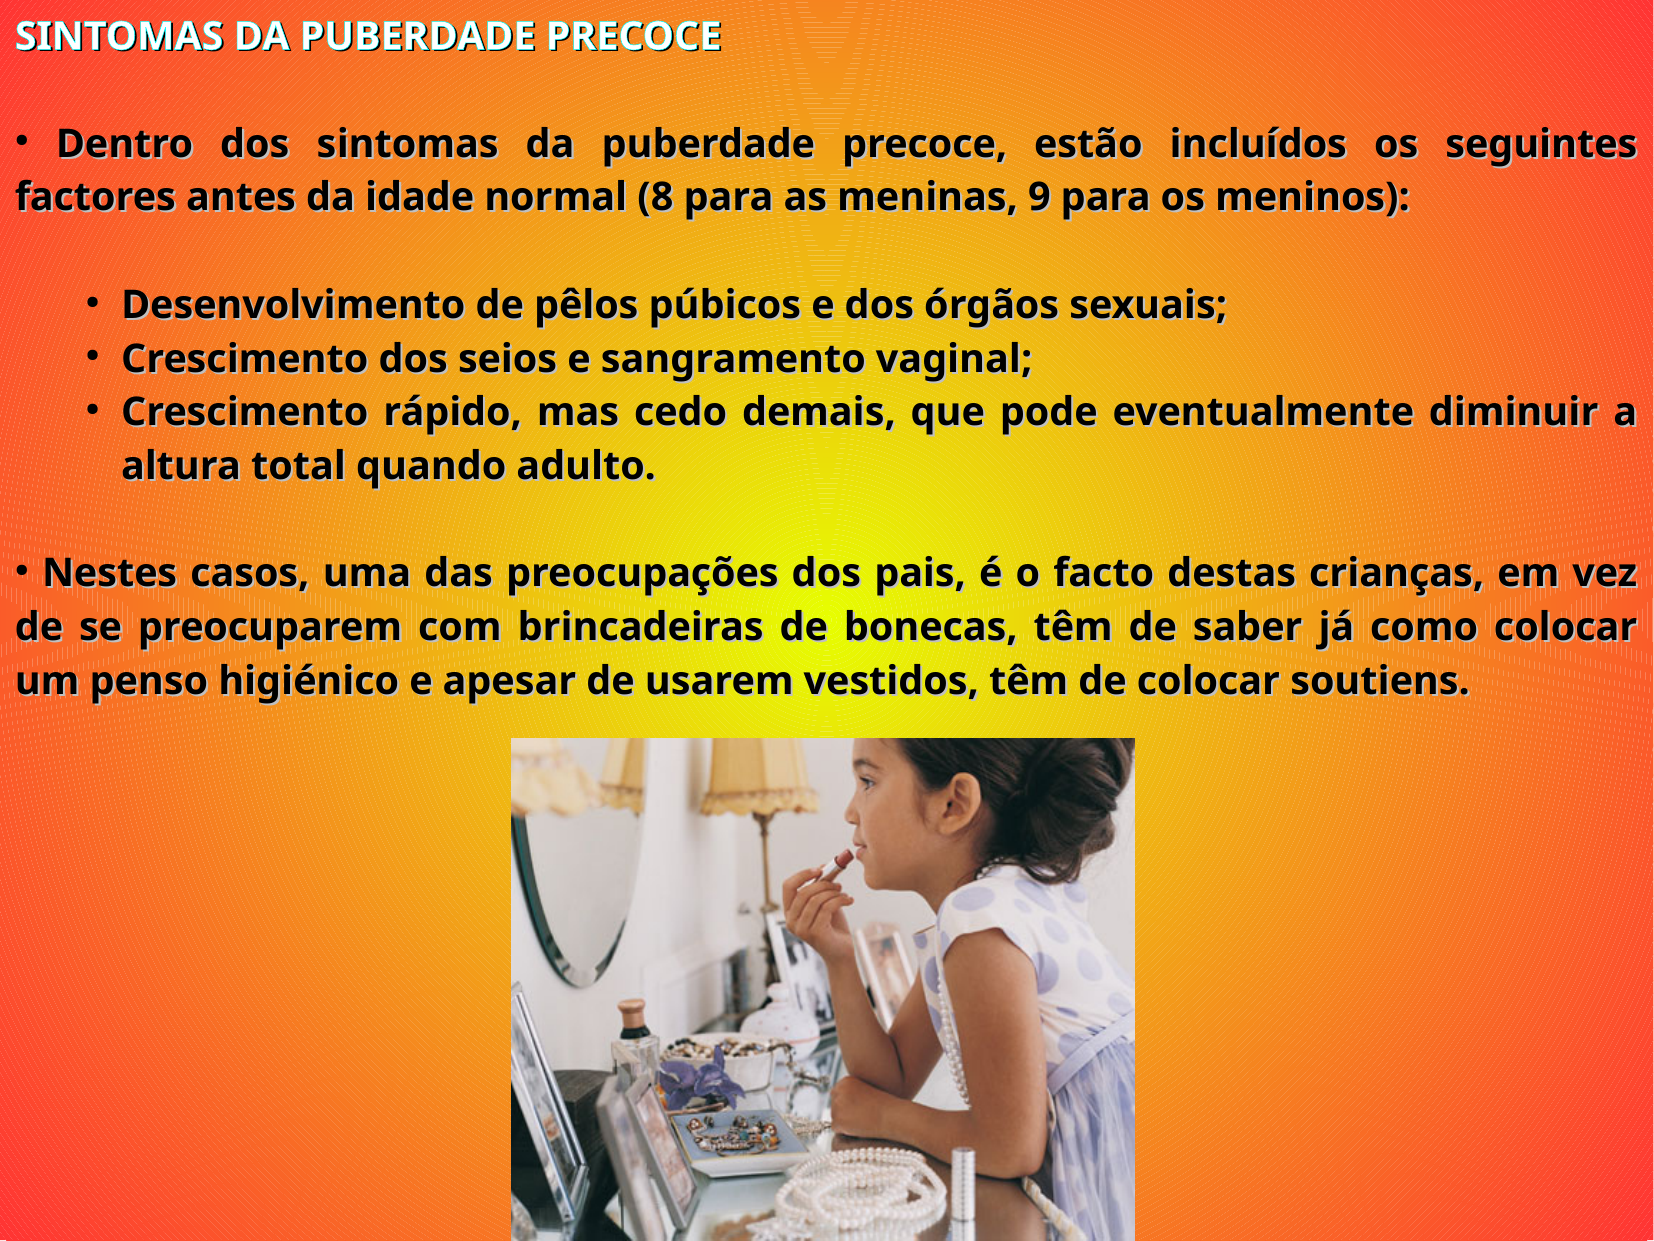

SINTOMAS DA PUBERDADE PRECOCE
 Dentro dos sintomas da puberdade precoce, estão incluídos os seguintes factores antes da idade normal (8 para as meninas, 9 para os meninos):
Desenvolvimento de pêlos púbicos e dos órgãos sexuais;
Crescimento dos seios e sangramento vaginal;
Crescimento rápido, mas cedo demais, que pode eventualmente diminuir a altura total quando adulto.
 Nestes casos, uma das preocupações dos pais, é o facto destas crianças, em vez de se preocuparem com brincadeiras de bonecas, têm de saber já como colocar um penso higiénico e apesar de usarem vestidos, têm de colocar soutiens.